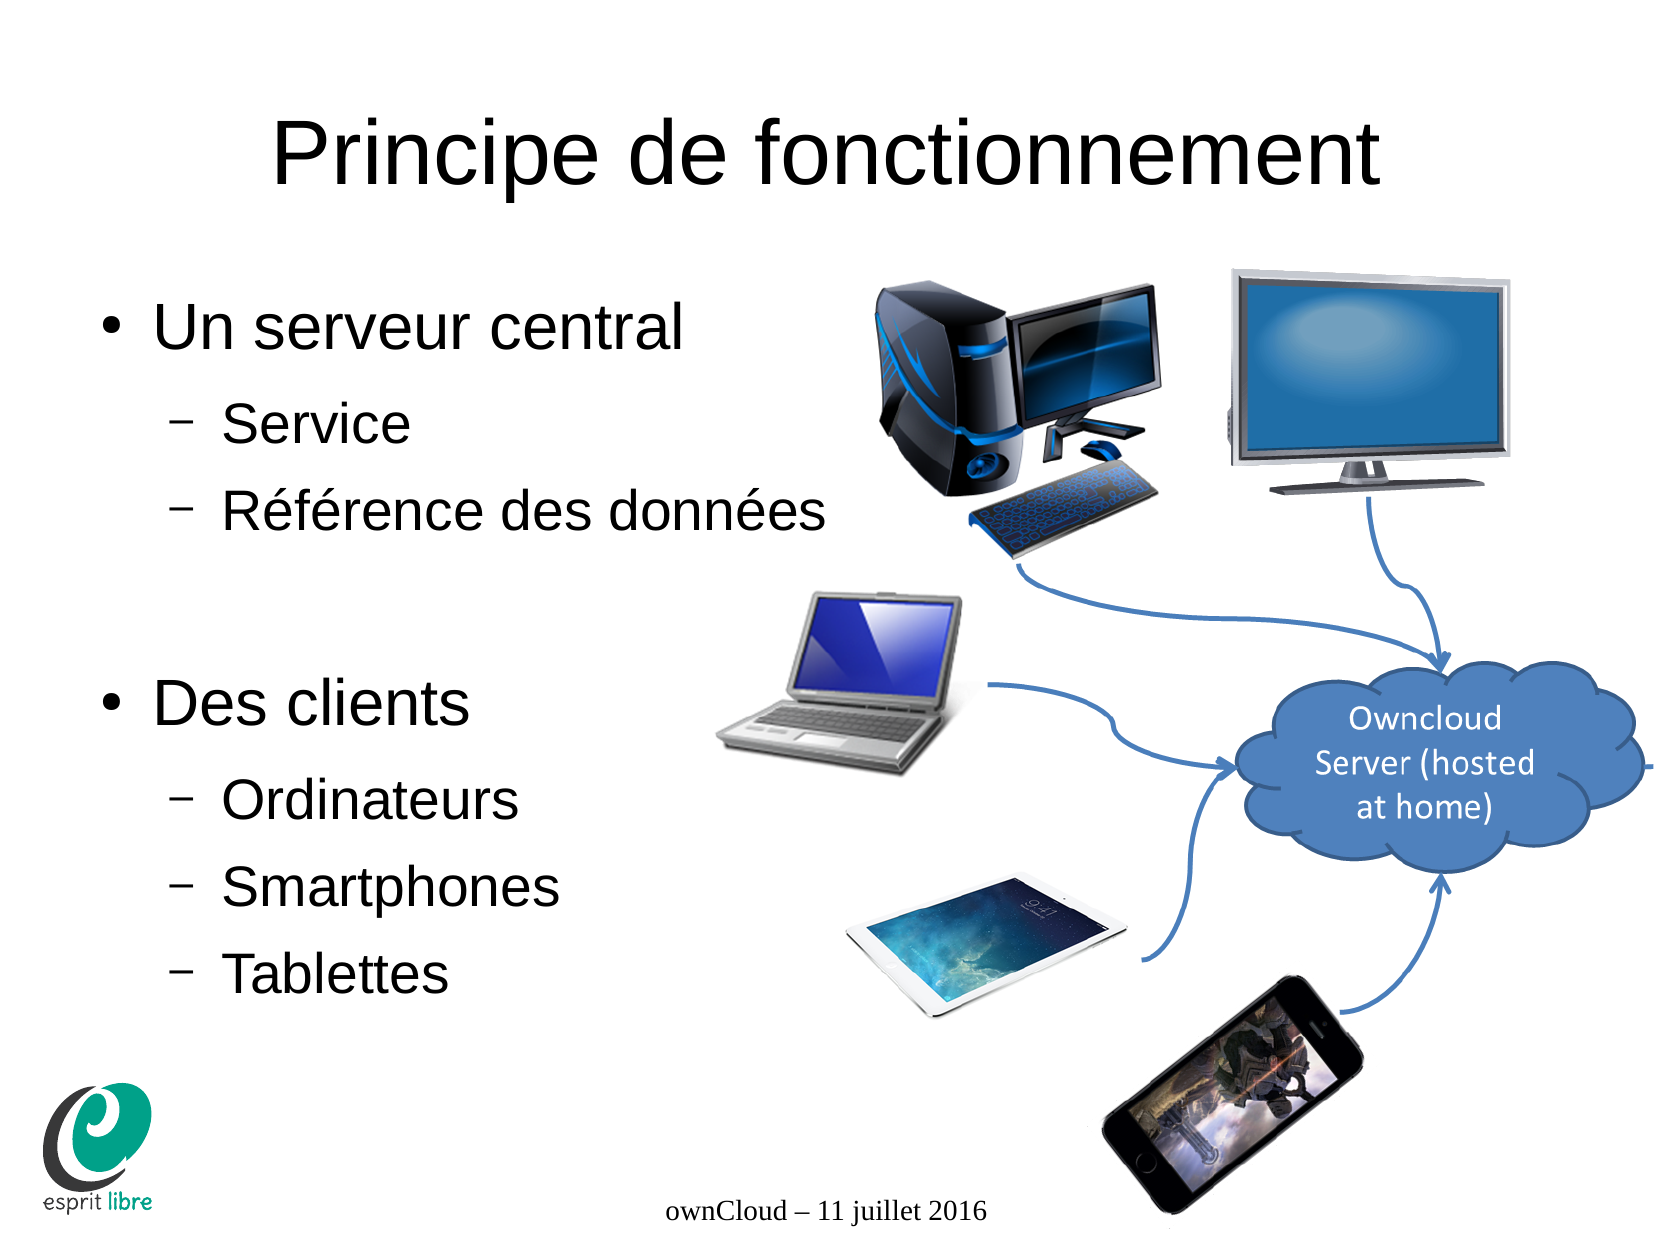

# Principe de fonctionnement
Un serveur central
Service
Référence des données
Des clients
Ordinateurs
Smartphones
Tablettes